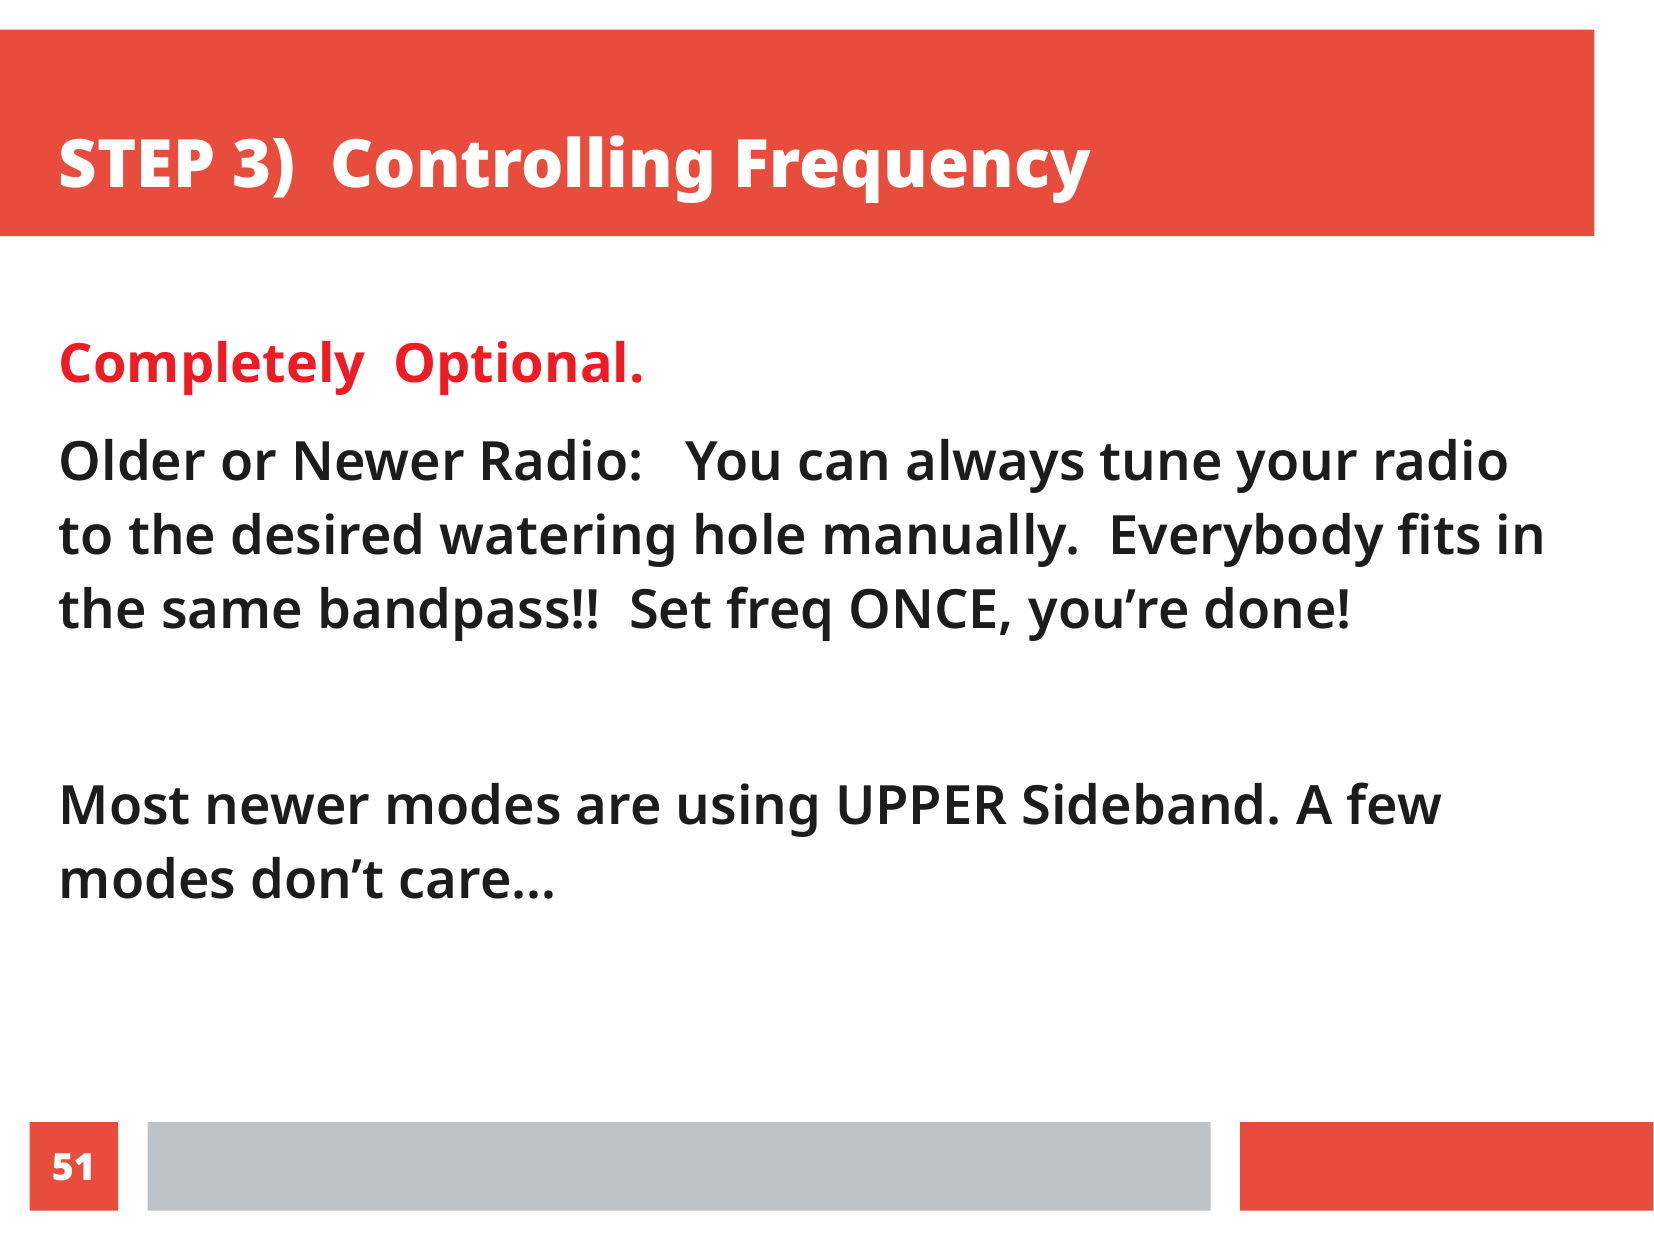

# STEP 3) Controlling Frequency
Completely Optional.
Older or Newer Radio: You can always tune your radio to the desired watering hole manually. Everybody fits in the same bandpass!! Set freq ONCE, you’re done!
Most newer modes are using UPPER Sideband. A few modes don’t care…
51